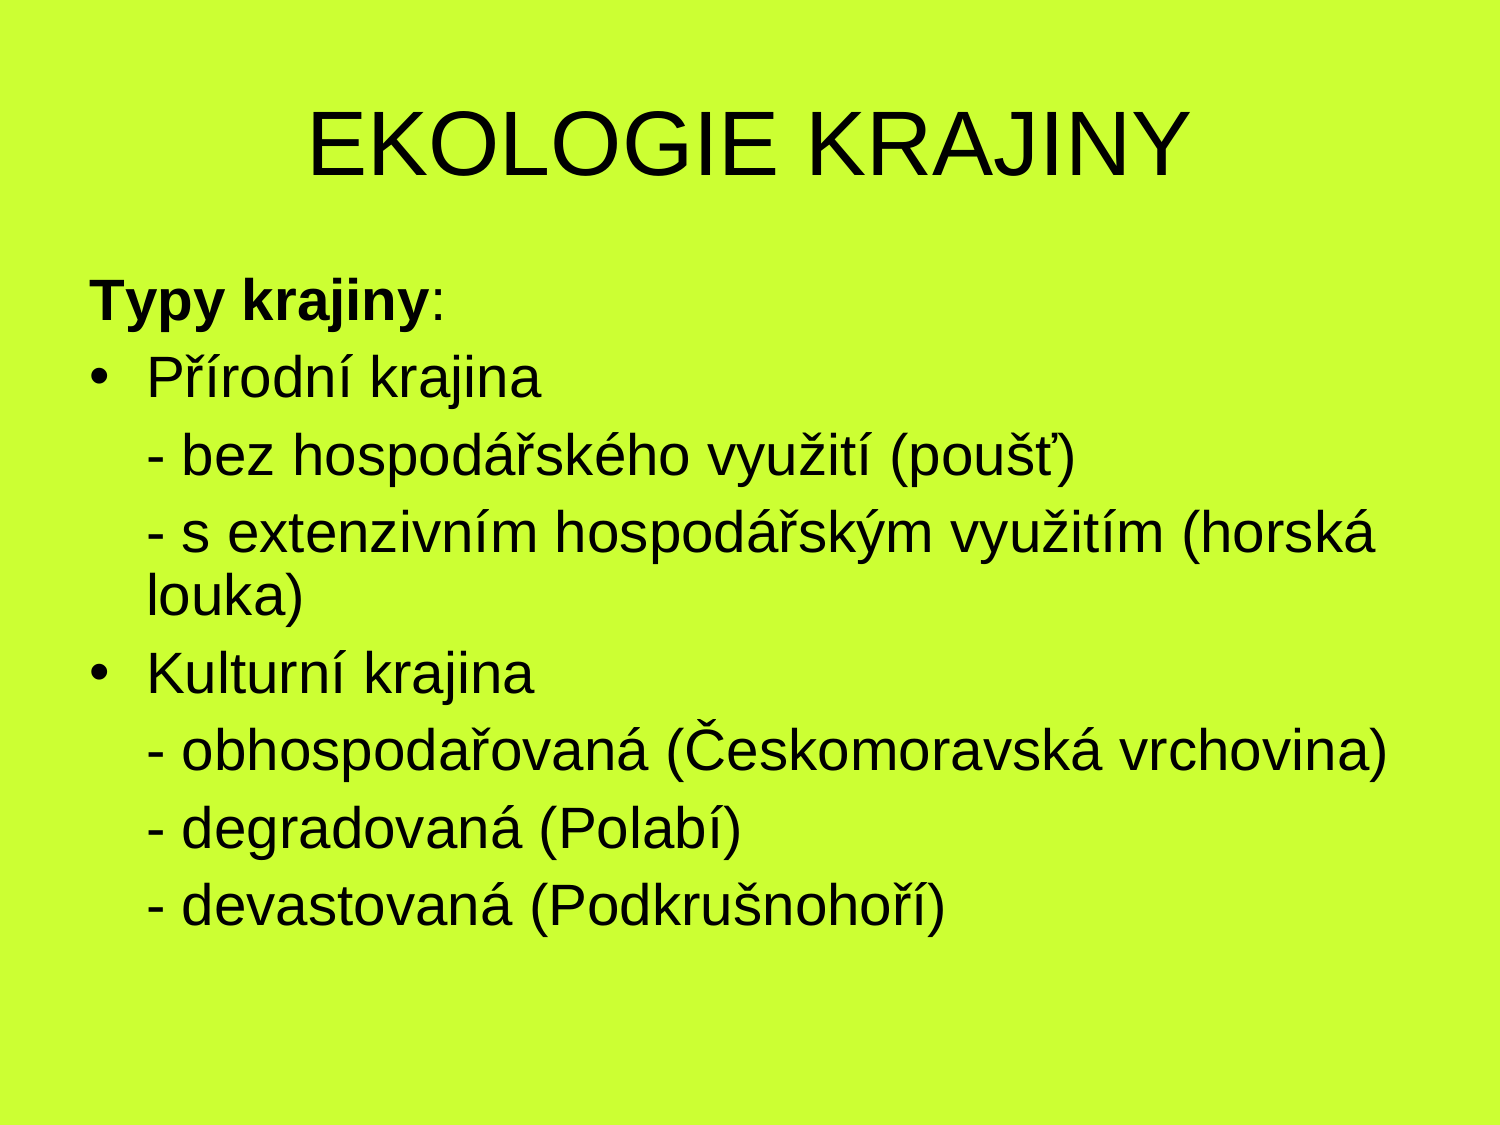

# EKOLOGIE KRAJINY
Typy krajiny:
Přírodní krajina
	- bez hospodářského využití (poušť)
	- s extenzivním hospodářským využitím (horská louka)
Kulturní krajina
	- obhospodařovaná (Českomoravská vrchovina)
	- degradovaná (Polabí)
	- devastovaná (Podkrušnohoří)